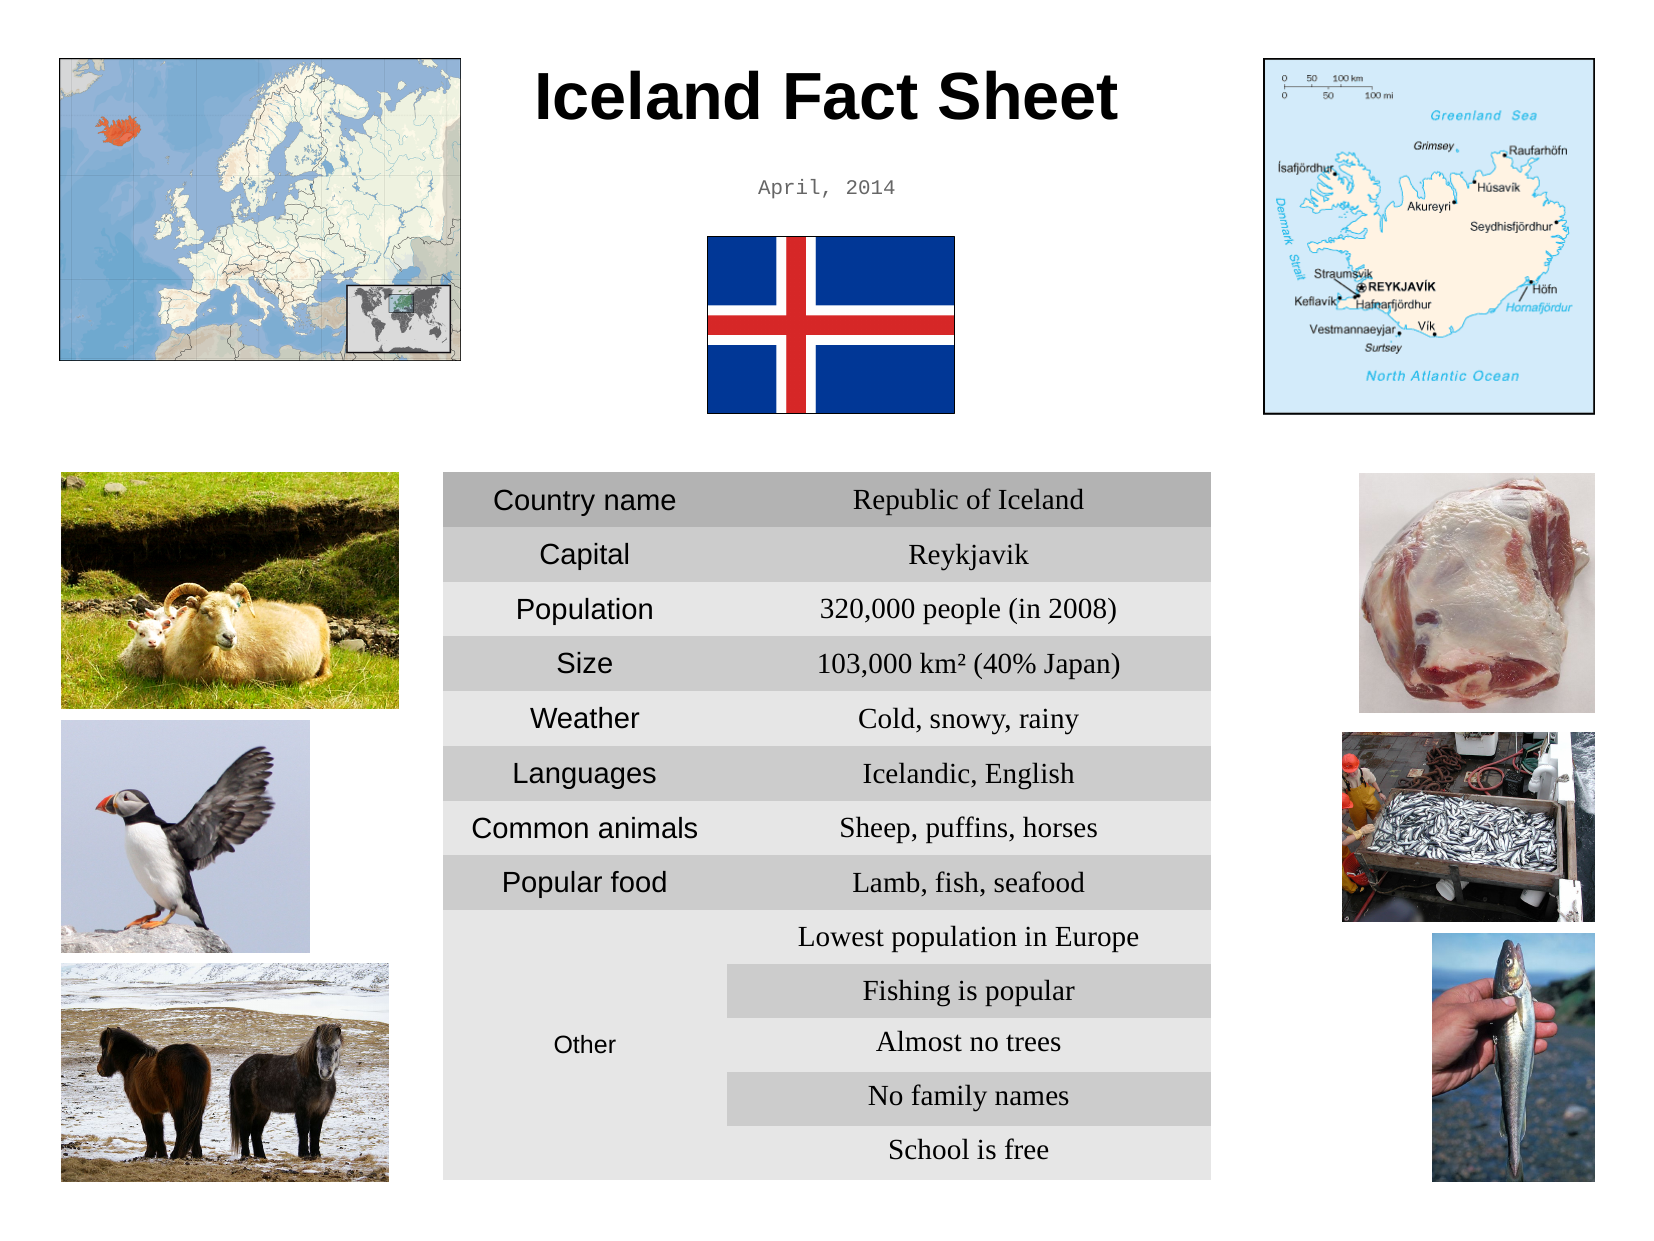

# Iceland Fact Sheet
April, 2014
| Country name | Republic of Iceland |
| --- | --- |
| Capital | Reykjavik |
| Population | 320,000 people (in 2008) |
| Size | 103,000 km² (40% Japan) |
| Weather | Cold, snowy, rainy |
| Languages | Icelandic, English |
| Common animals | Sheep, puffins, horses |
| Popular food | Lamb, fish, seafood |
| Other | Lowest population in Europe |
| | Fishing is popular |
| | Almost no trees |
| | No family names |
| | School is free |